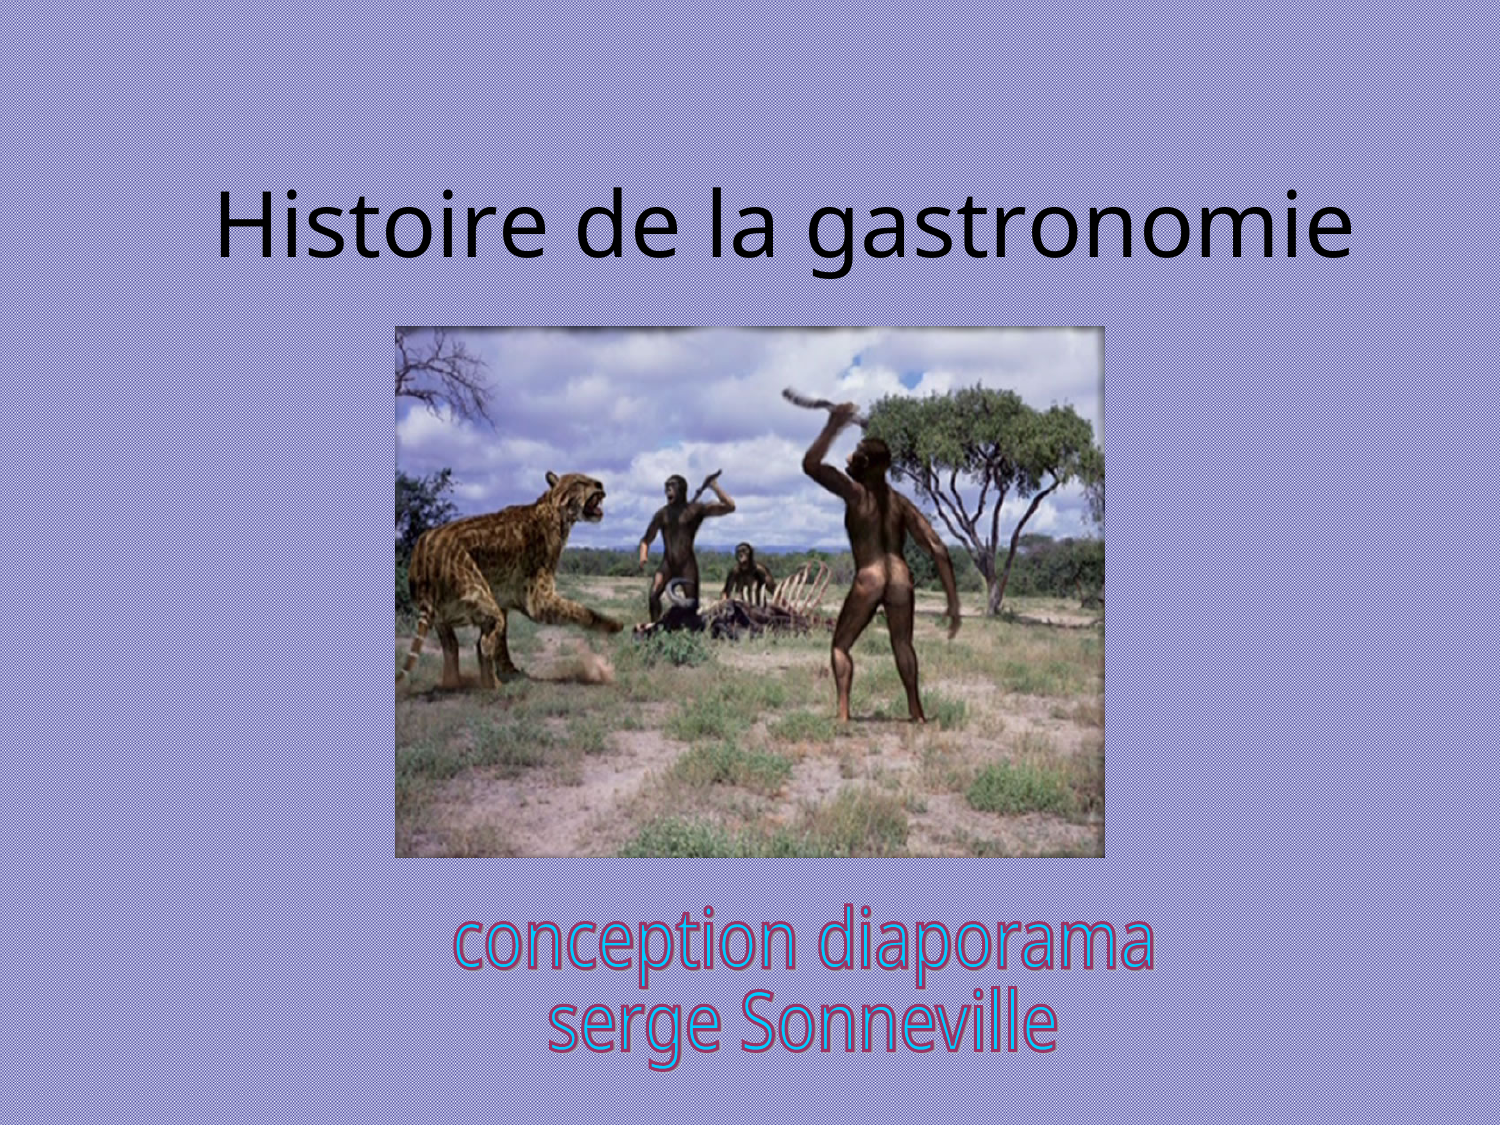

# Histoire de la gastronomie
conception diaporama
serge Sonneville